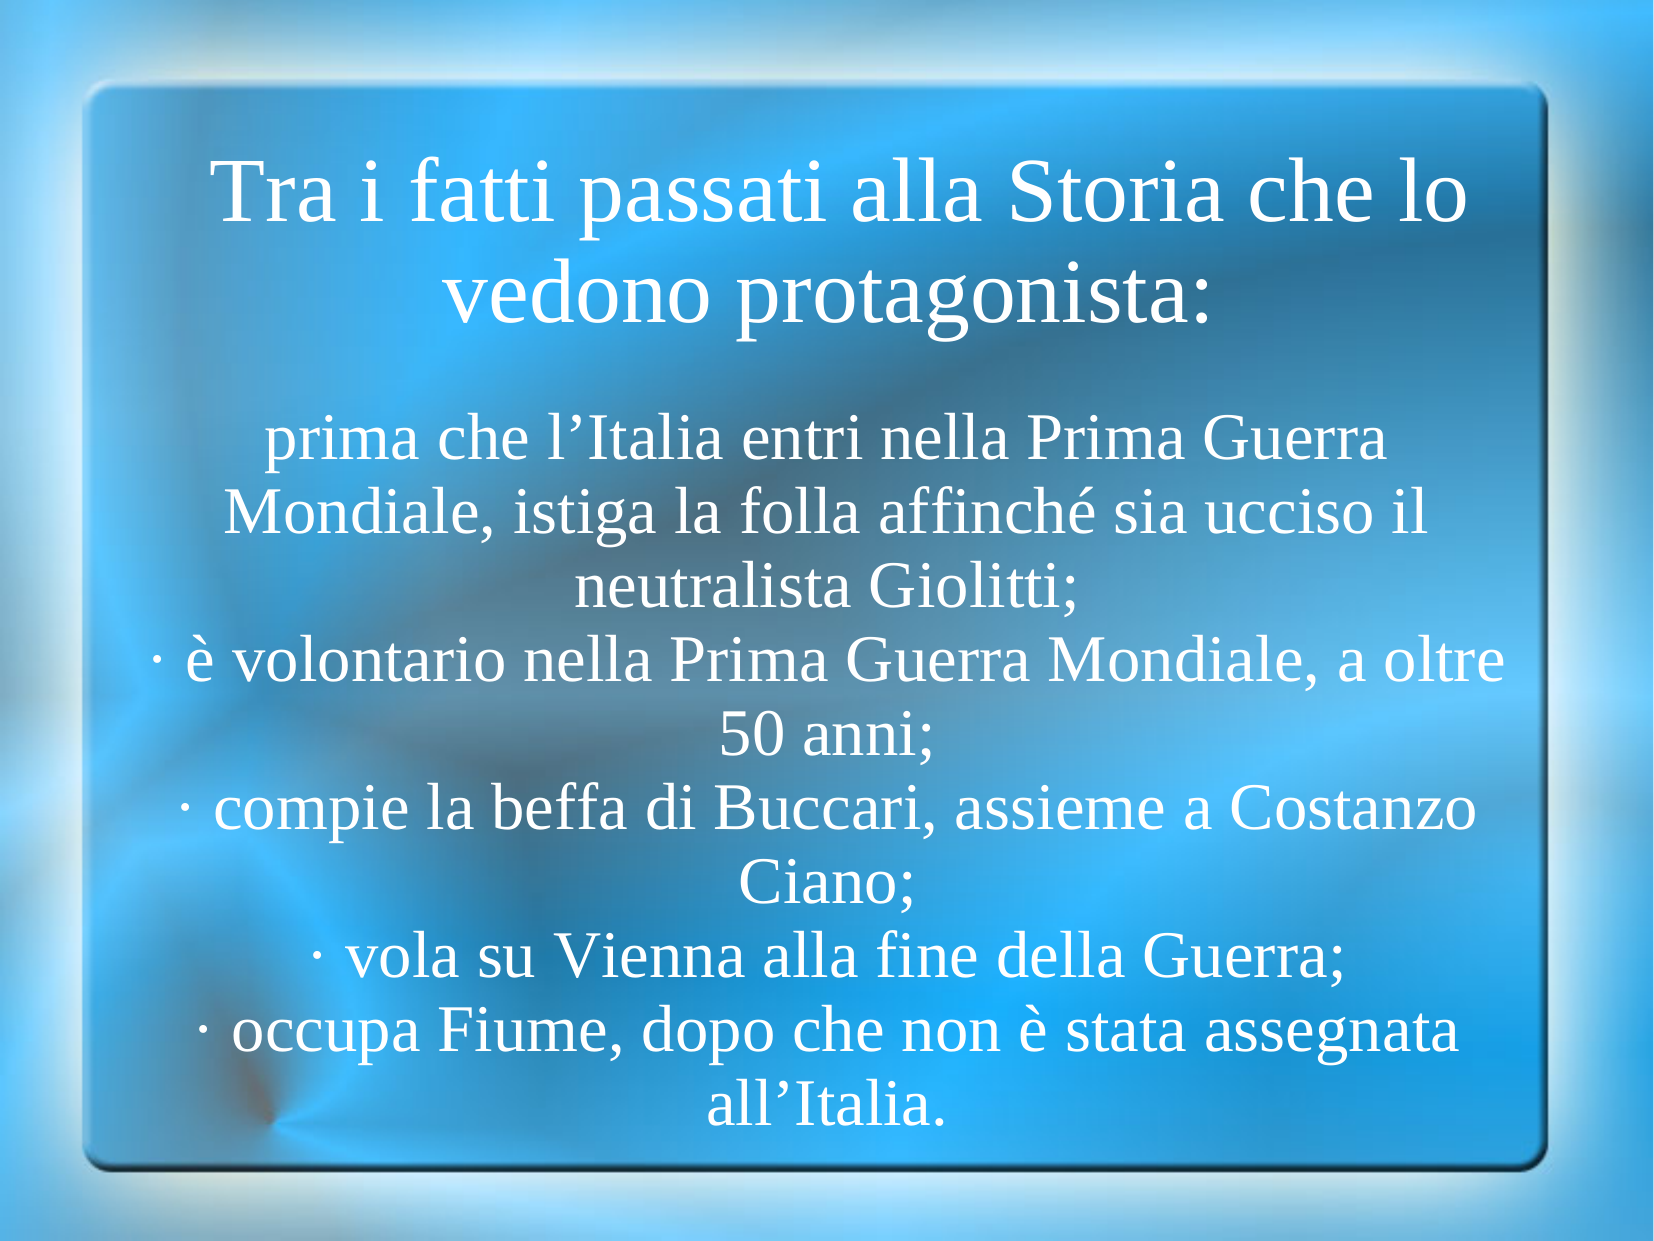

# Tra i fatti passati alla Storia che lo vedono protagonista:
prima che l’Italia entri nella Prima Guerra Mondiale, istiga la folla affinché sia ucciso il neutralista Giolitti;
· è volontario nella Prima Guerra Mondiale, a oltre 50 anni;
· compie la beffa di Buccari, assieme a Costanzo Ciano;
· vola su Vienna alla fine della Guerra;
· occupa Fiume, dopo che non è stata assegnata all’Italia.